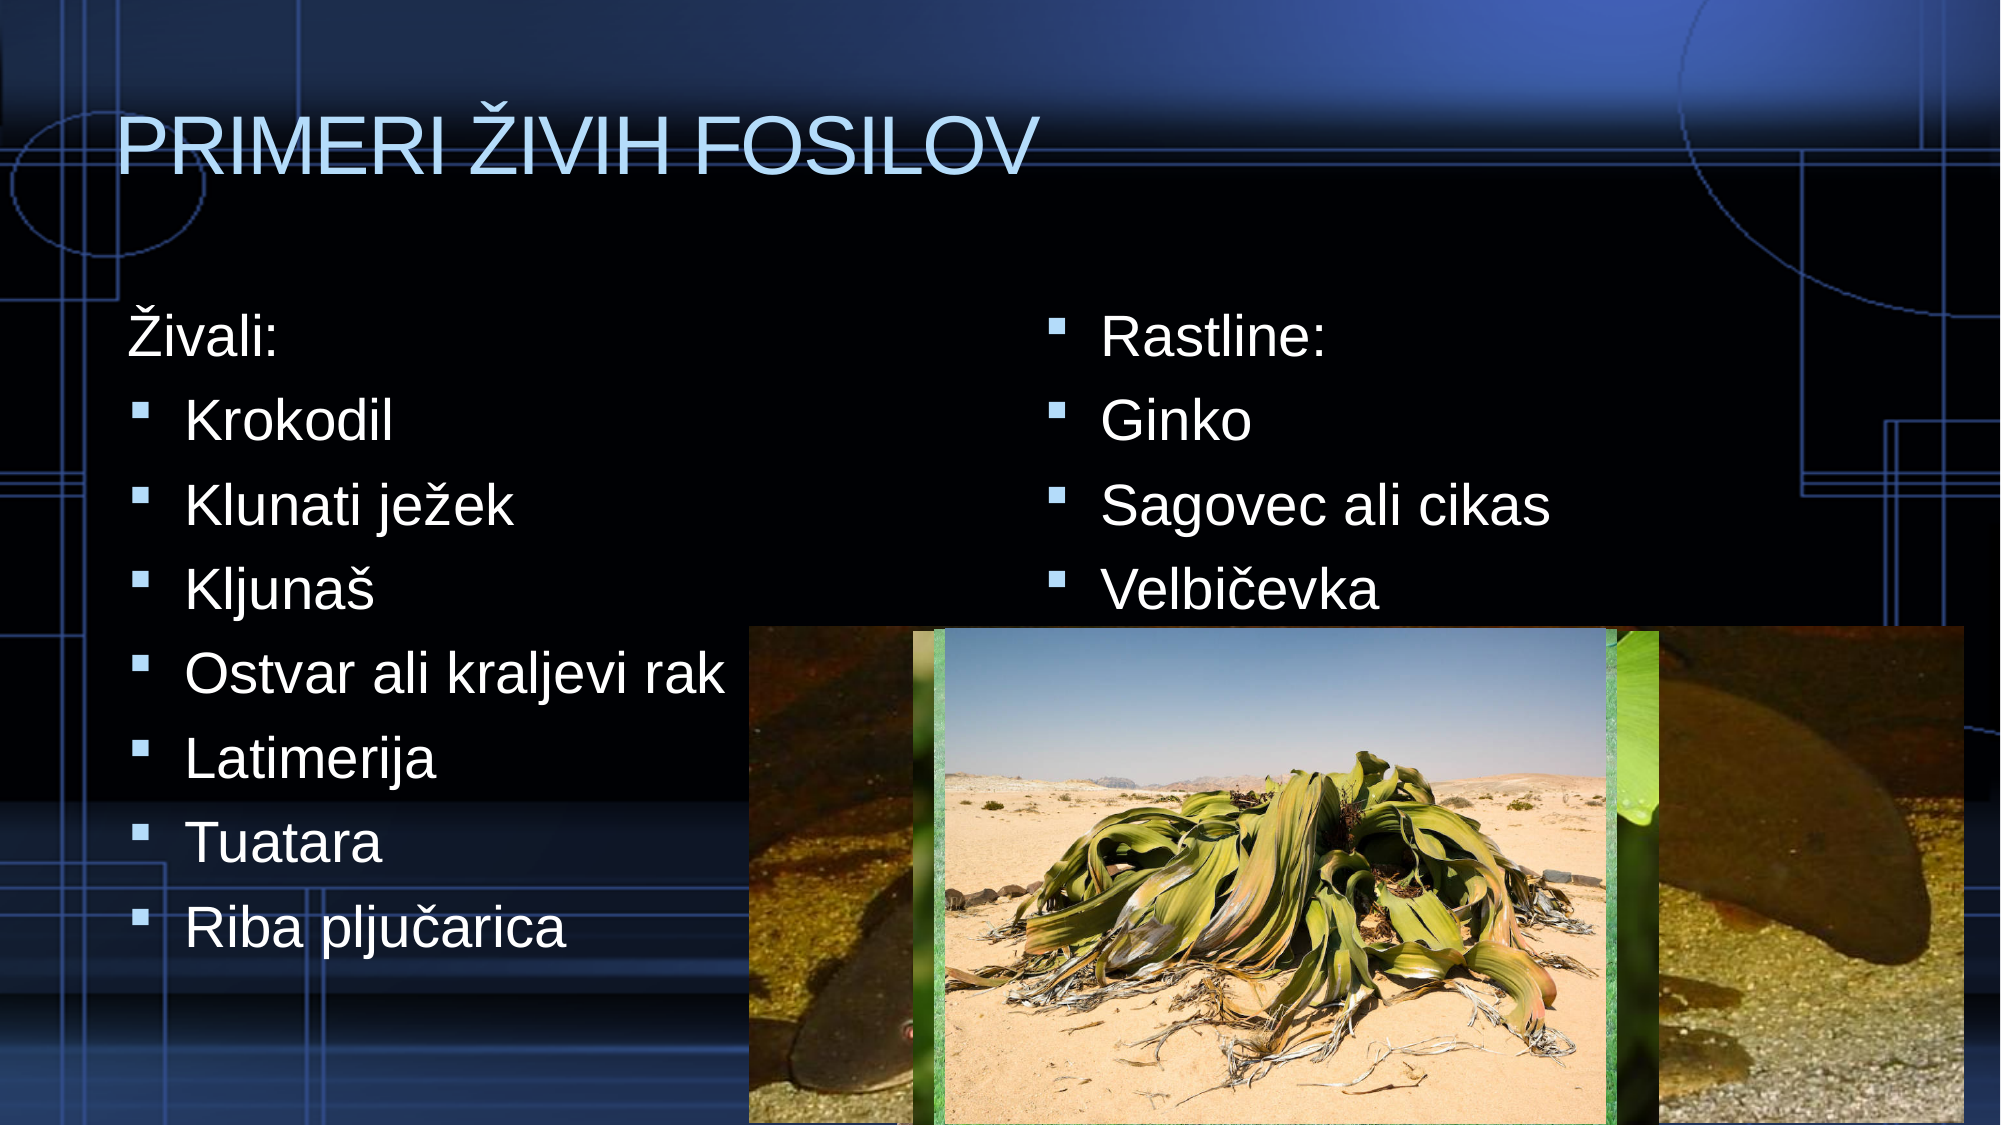

# PRIMERI ŽIVIH FOSILOV
Živali:
Krokodil
Klunati ježek
Kljunaš
Ostvar ali kraljevi rak
Latimerija
Tuatara
Riba pljučarica
Rastline:
Ginko
Sagovec ali cikas
Velbičevka